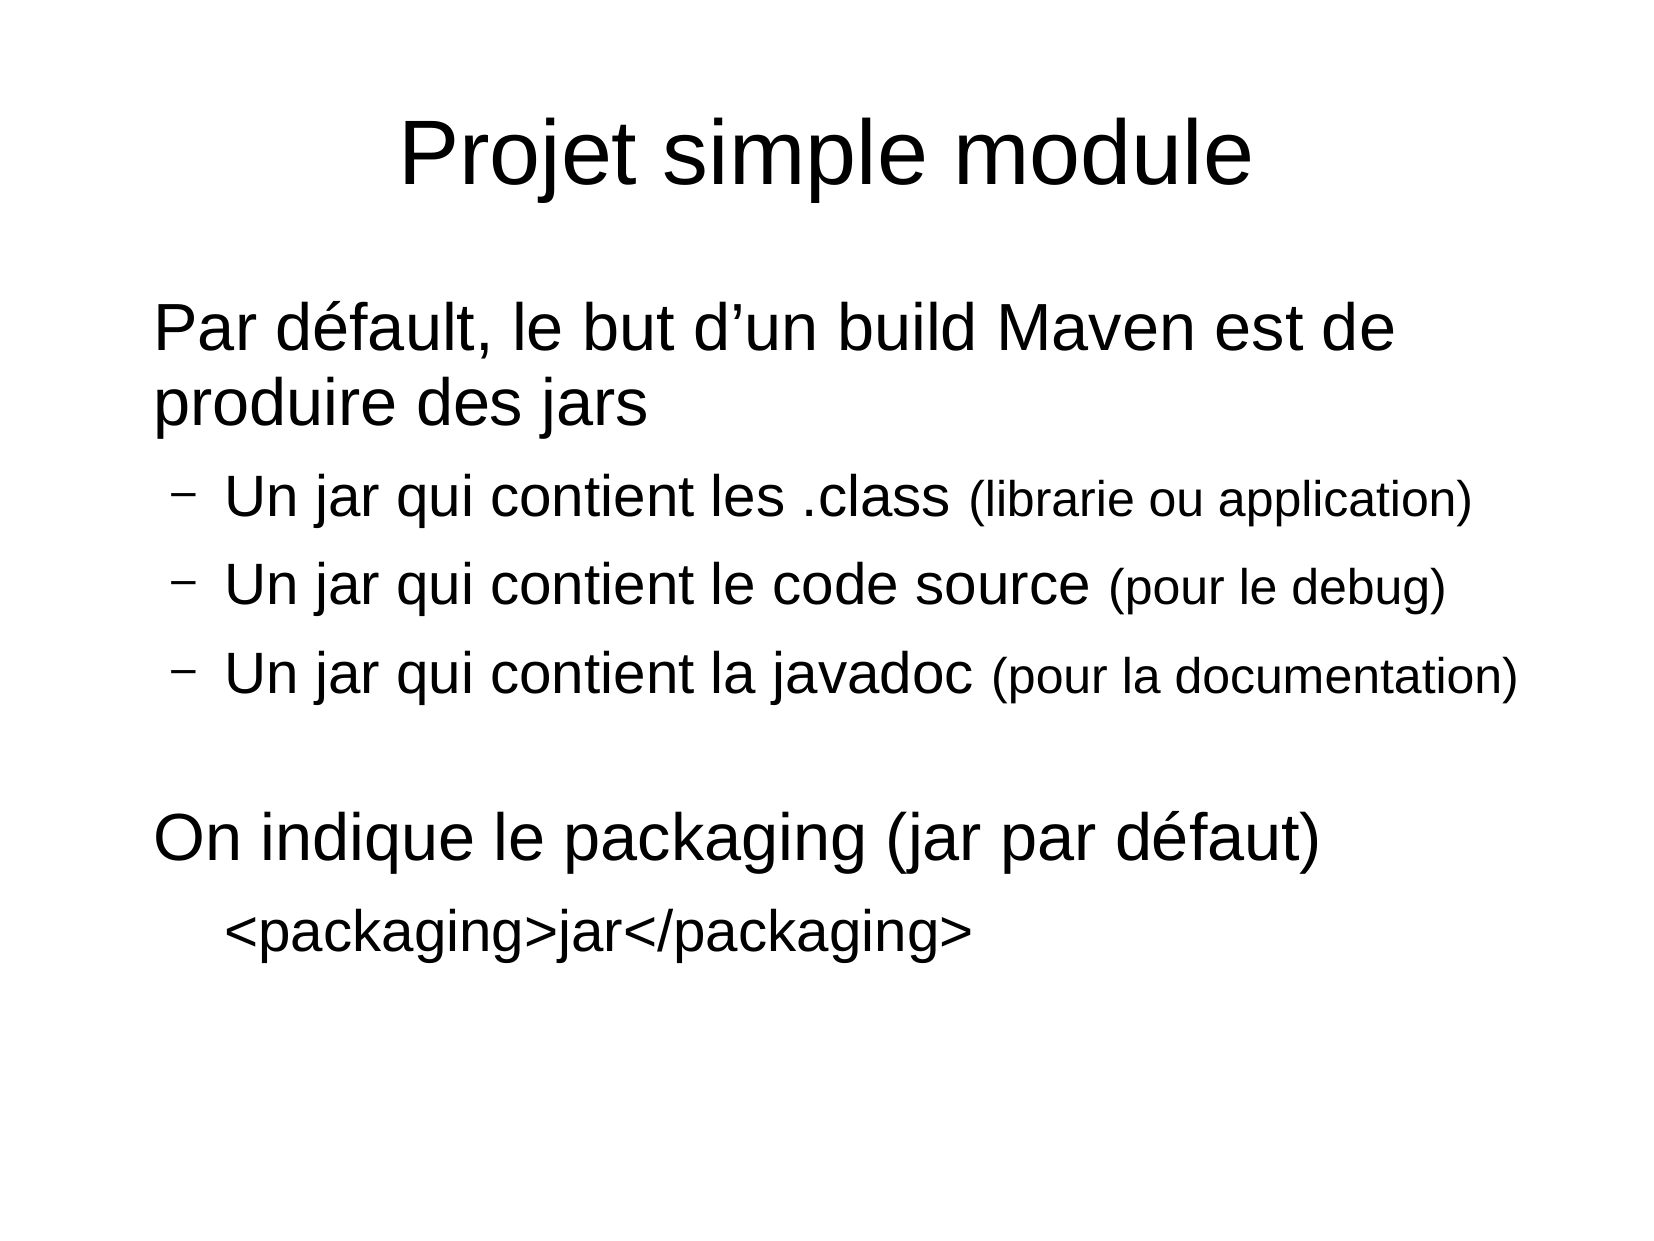

# Projet simple module
Par défault, le but d’un build Maven est de produire des jars
Un jar qui contient les .class (librarie ou application)
Un jar qui contient le code source (pour le debug)
Un jar qui contient la javadoc (pour la documentation)
On indique le packaging (jar par défaut)
<packaging>jar</packaging>